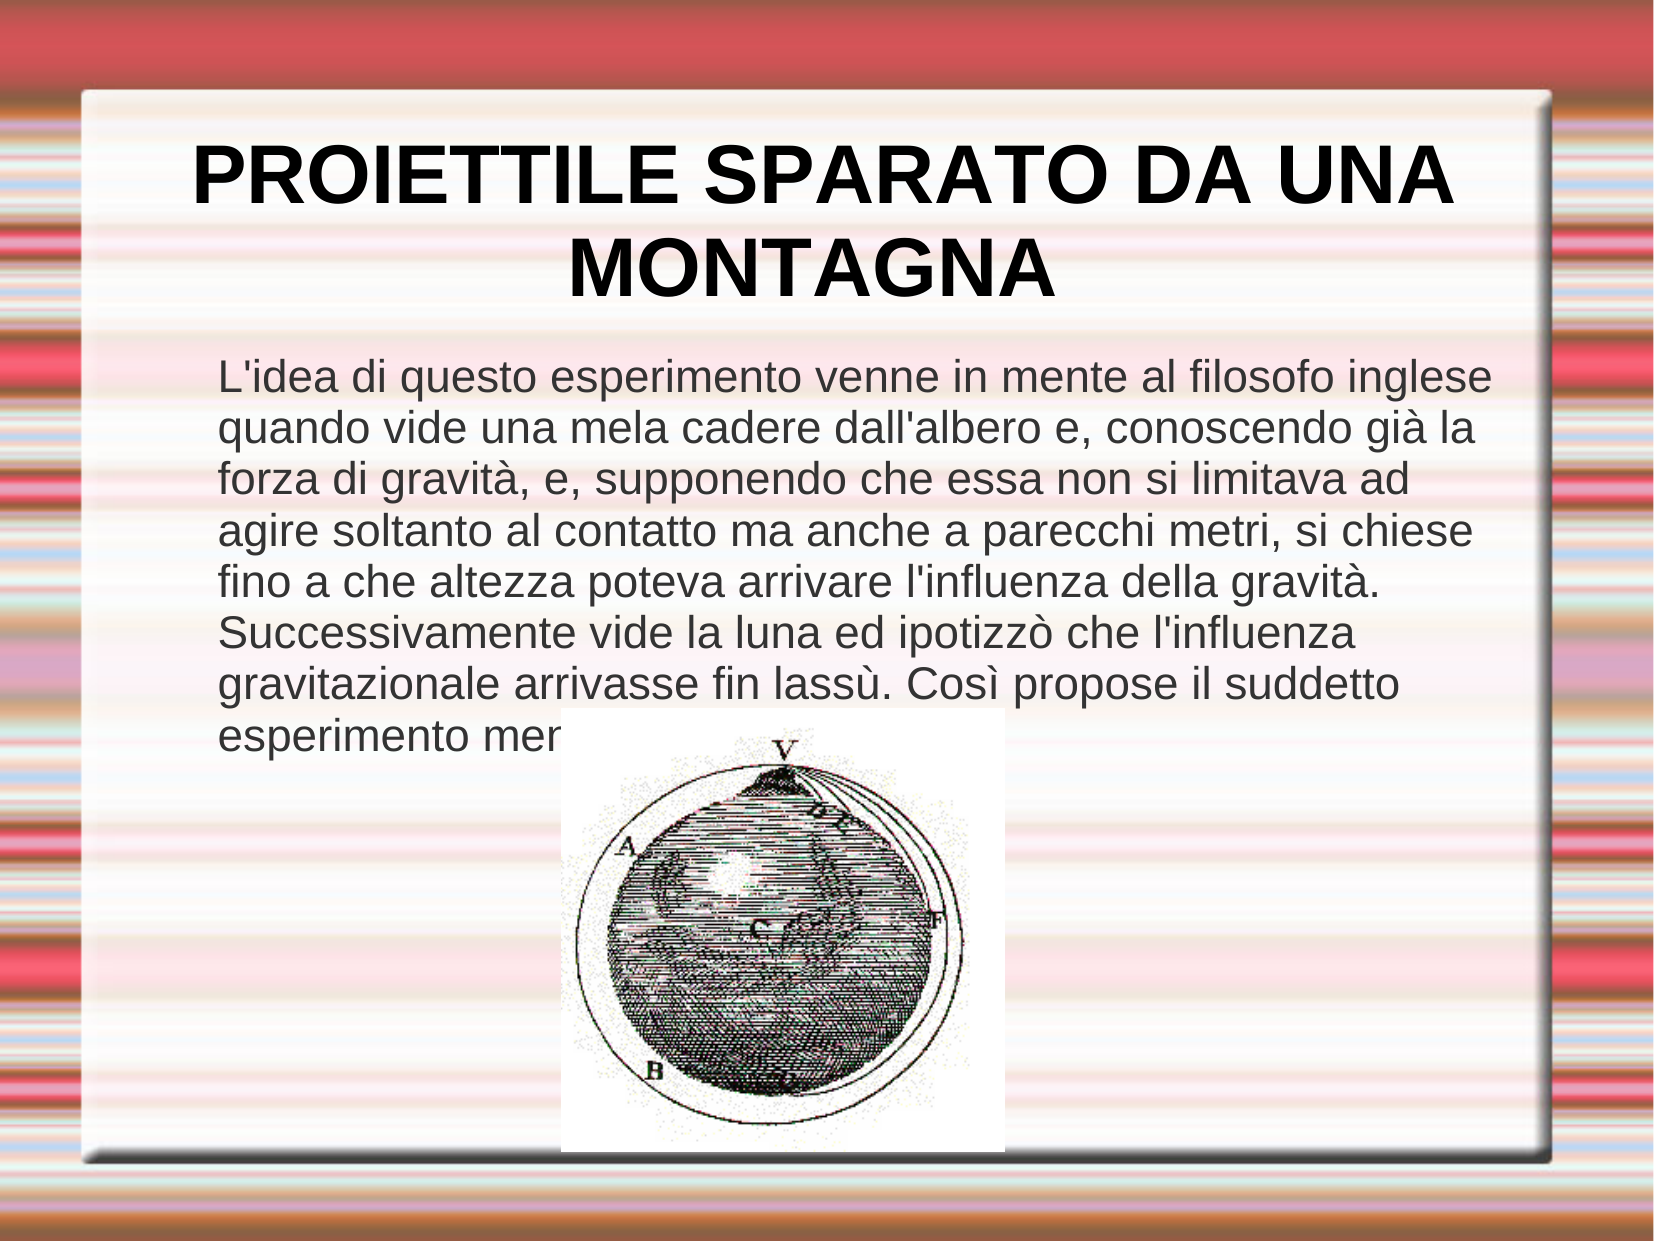

# PROIETTILE SPARATO DA UNA MONTAGNA
L'idea di questo esperimento venne in mente al filosofo inglese quando vide una mela cadere dall'albero e, conoscendo già la forza di gravità, e, supponendo che essa non si limitava ad agire soltanto al contatto ma anche a parecchi metri, si chiese fino a che altezza poteva arrivare l'influenza della gravità. Successivamente vide la luna ed ipotizzò che l'influenza gravitazionale arrivasse fin lassù. Così propose il suddetto esperimento mentale: